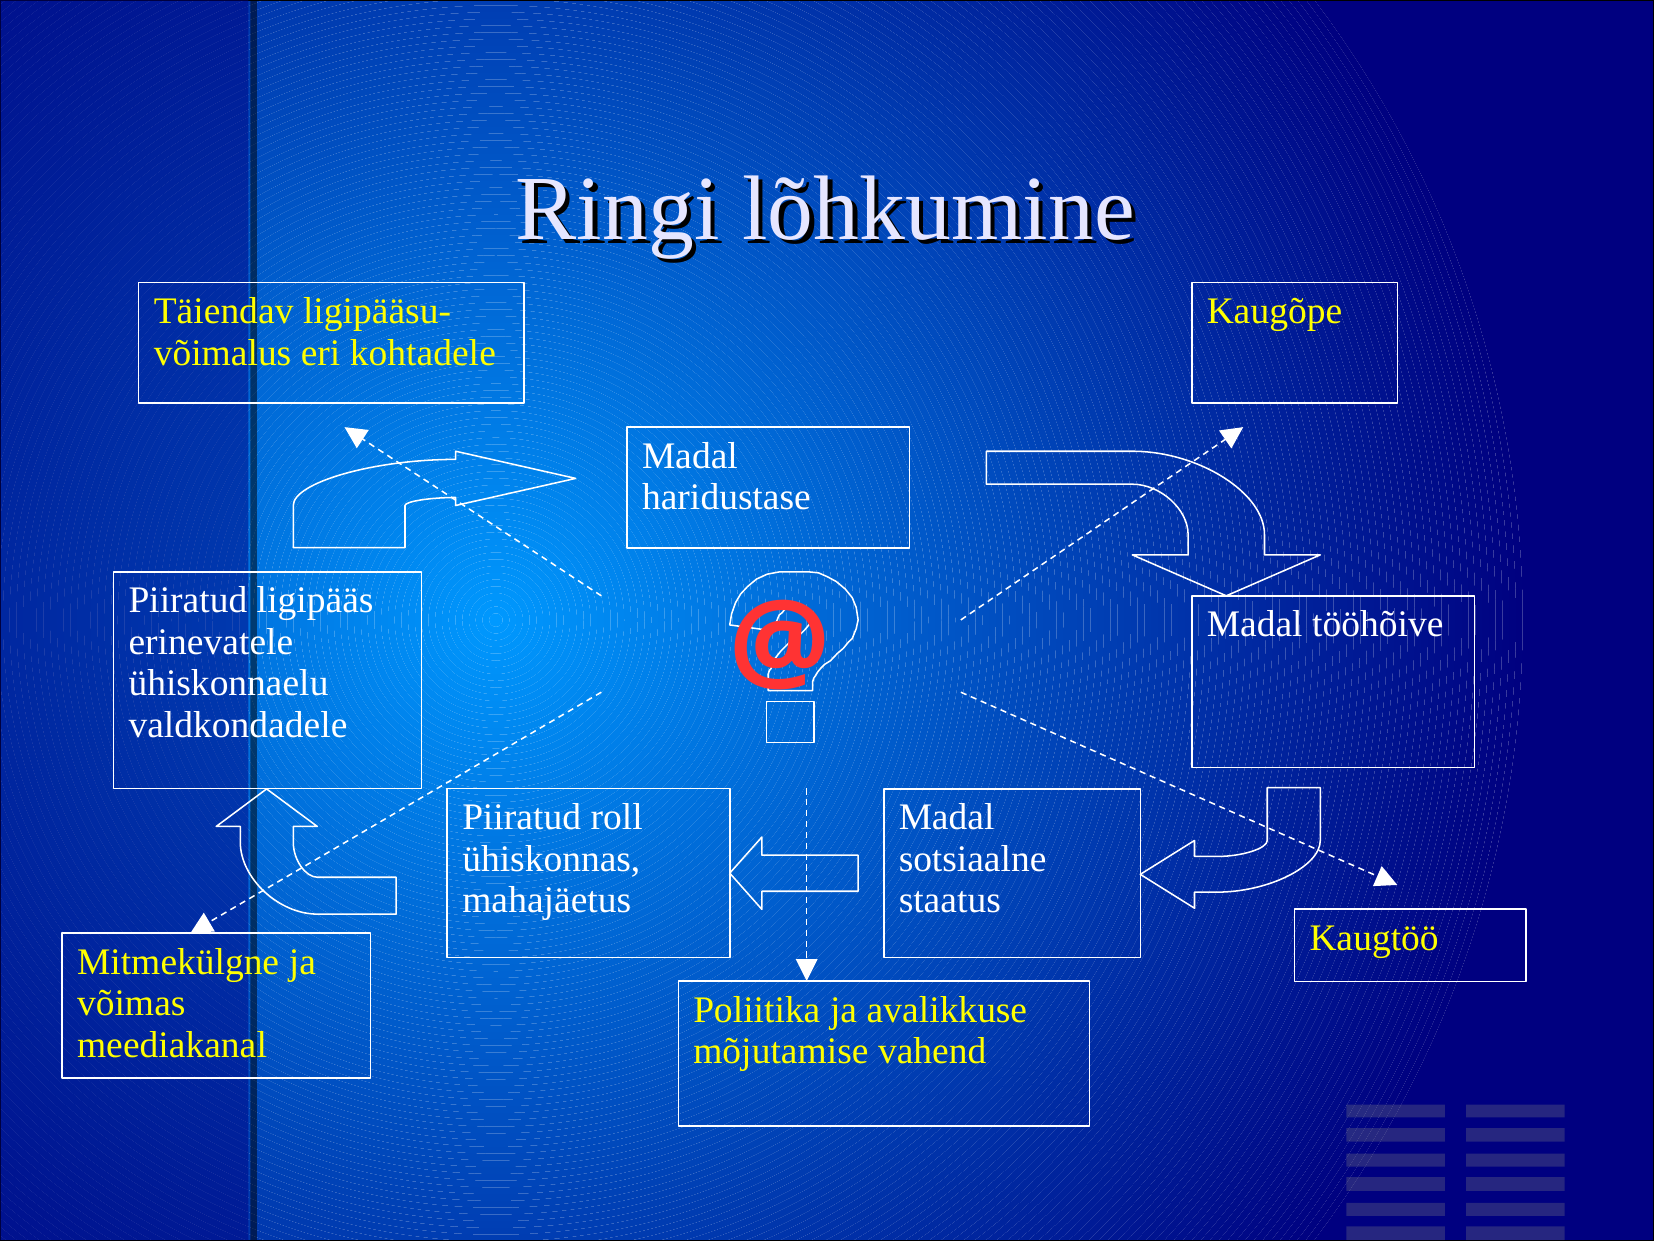

# Ringi lõhkumine
Täiendav ligipääsu-võimalus eri kohtadele
Kaugõpe
Madal haridustase
@
Piiratud ligipääs erinevatele ühiskonnaelu valdkondadele
Madal tööhõive
Piiratud roll ühiskonnas, mahajäetus
Madal sotsiaalne staatus
Kaugtöö
Mitmekülgne ja võimas meediakanal
Poliitika ja avalikkuse mõjutamise vahend